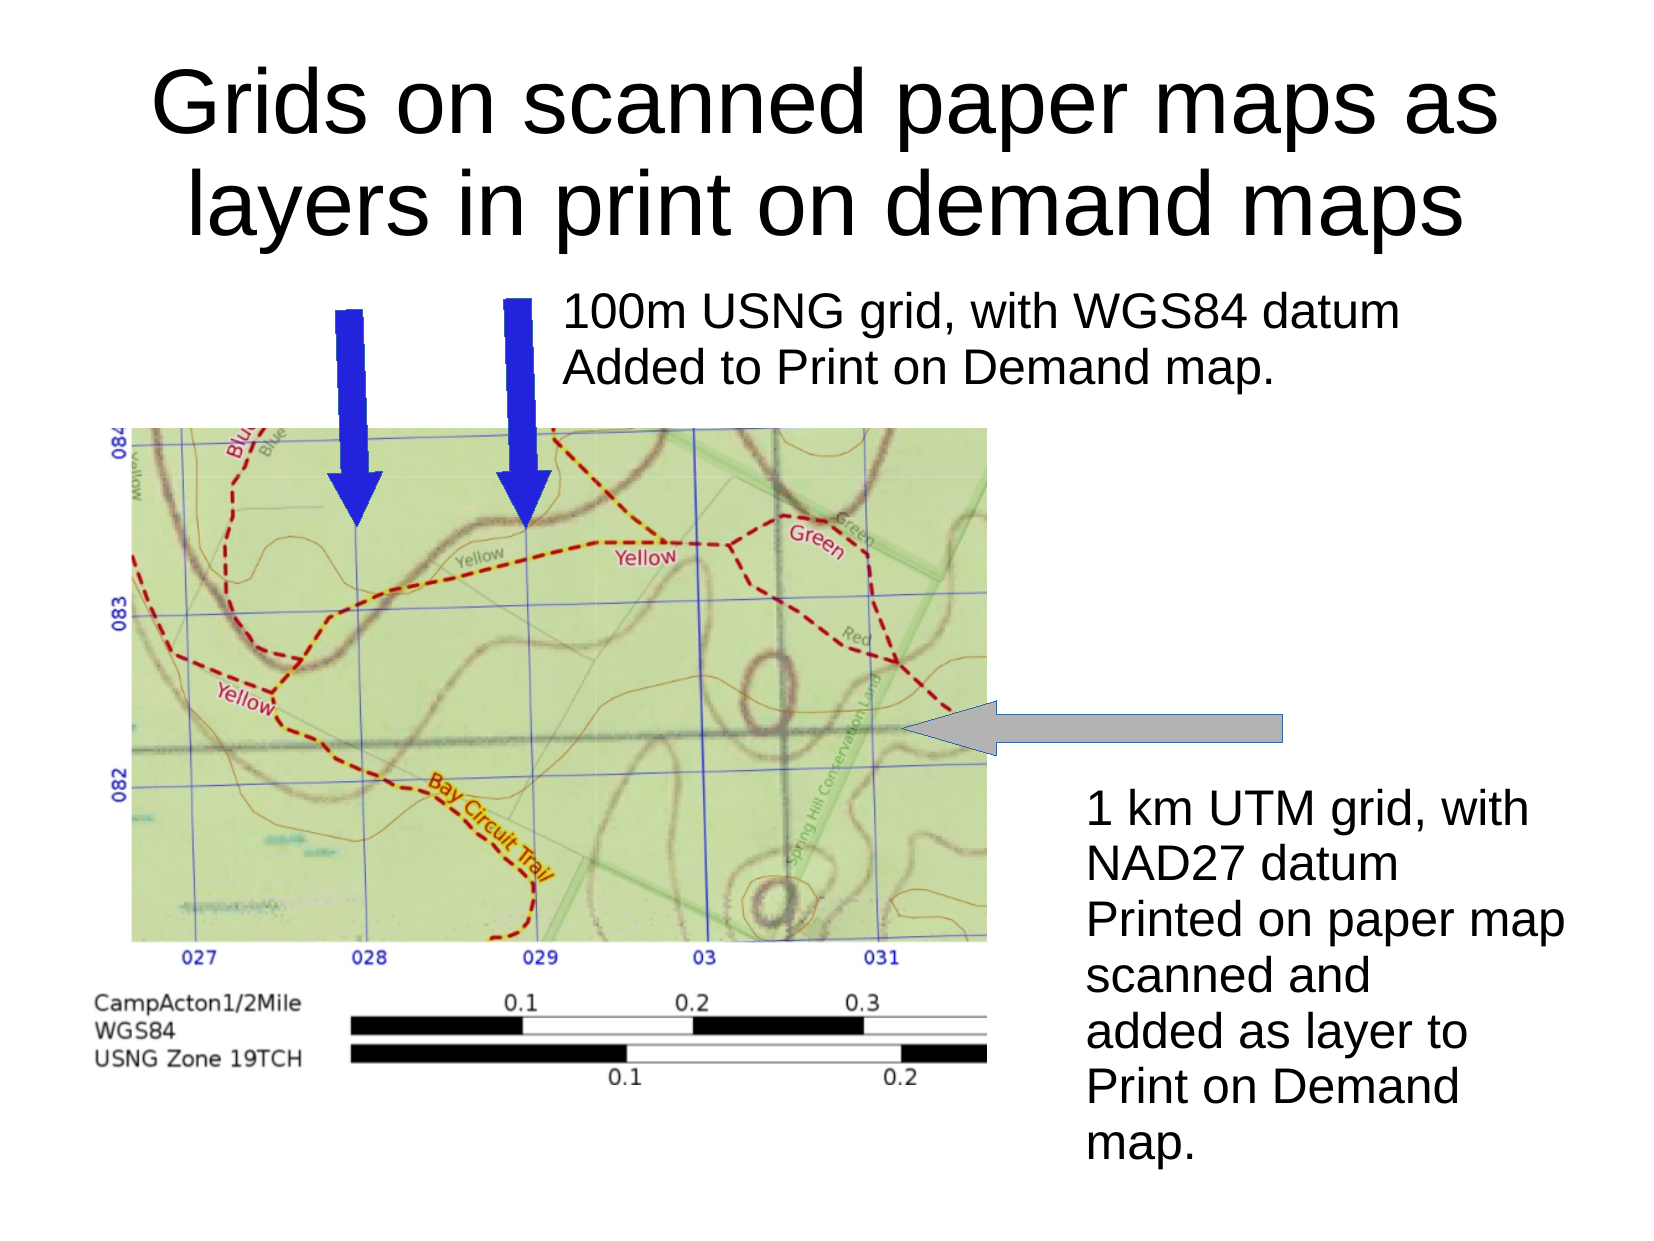

# Grids on scanned paper maps as layers in print on demand maps
100m USNG grid, with WGS84 datum
Added to Print on Demand map.
1 km UTM grid, with NAD27 datum
Printed on paper map scanned and
added as layer to Print on Demand
map.